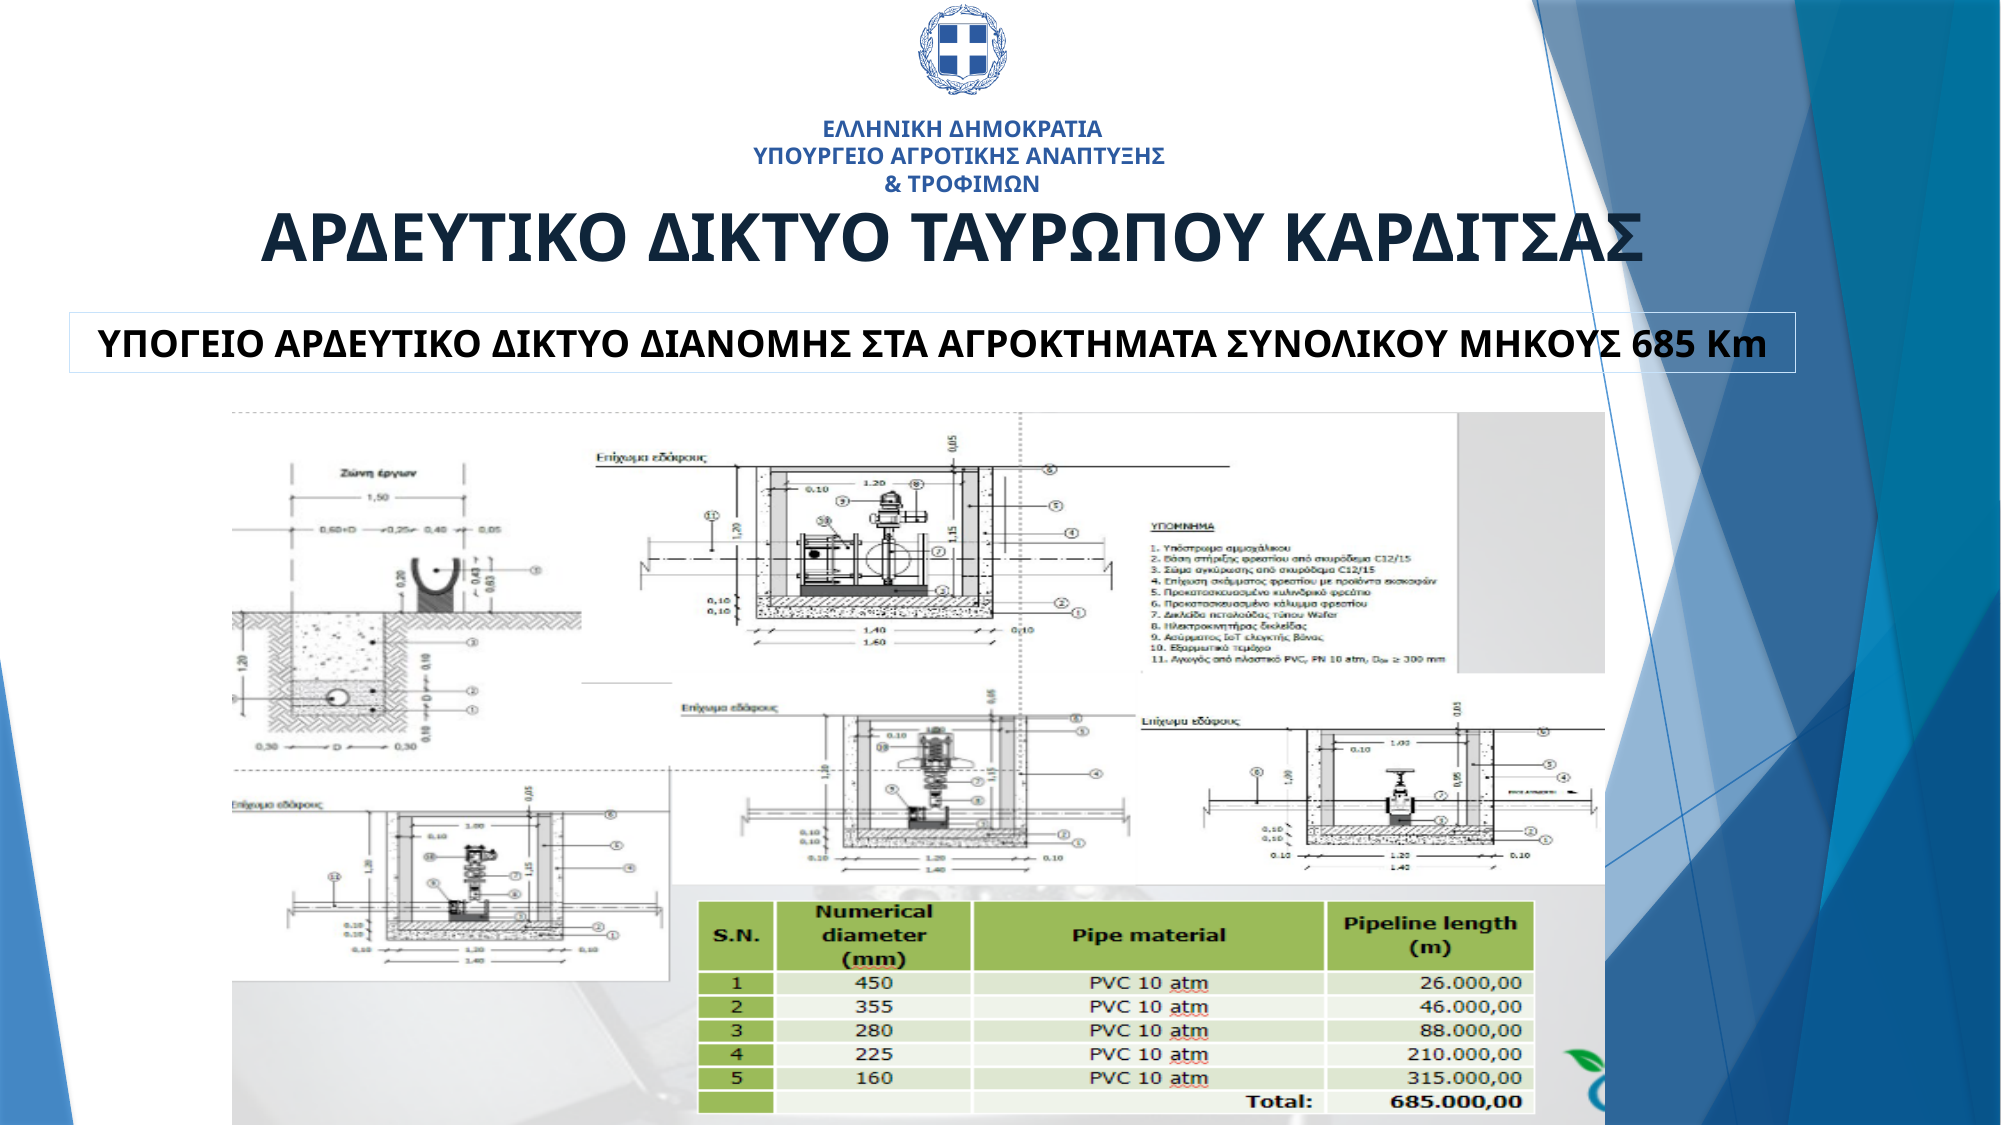

ΕΛΛΗΝΙΚΗ ΔΗΜΟΚΡΑΤΙΑ
ΥΠΟΥΡΓΕΙΟ ΑΓΡΟΤΙΚΗΣ ΑΝΑΠΤΥΞΗΣ
& ΤΡΟΦΙΜΩΝ
ΑΡΔΕΥΤΙΚΟ ΔΙΚΤΥΟ ΤΑΥΡΩΠΟΥ ΚΑΡΔΙΤΣΑΣ
ΥΠΟΓΕΙΟ ΑΡΔΕΥΤΙΚΟ ΔΙΚΤΥΟ ΔΙΑΝΟΜΗΣ ΣΤΑ ΑΓΡΟΚΤΗΜΑΤΑ ΣΥΝΟΛΙΚΟΥ ΜΗΚΟΥΣ 685 Κm